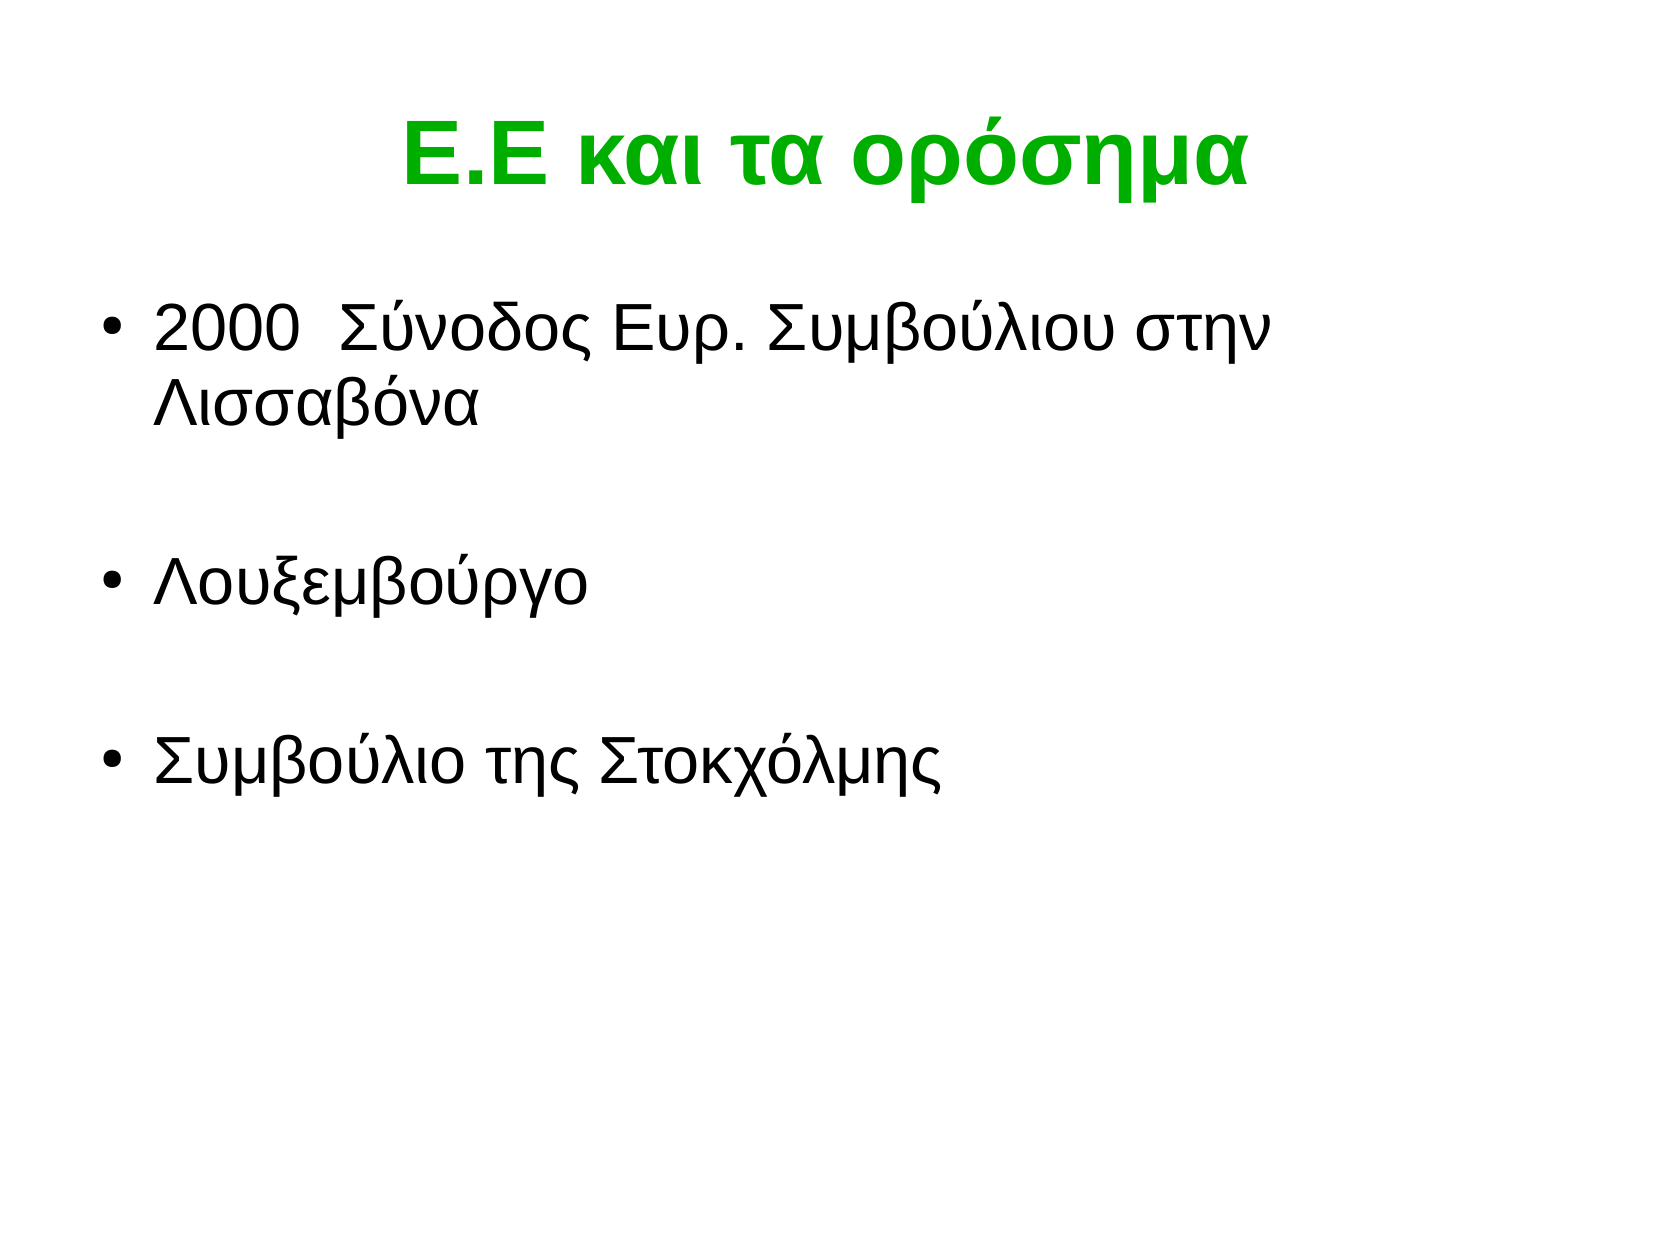

# Ε.Ε και τα ορόσημα
2000 Σύνοδος Ευρ. Συμβούλιου στην Λισσαβόνα
Λουξεμβούργο
Συμβούλιο της Στοκχόλμης